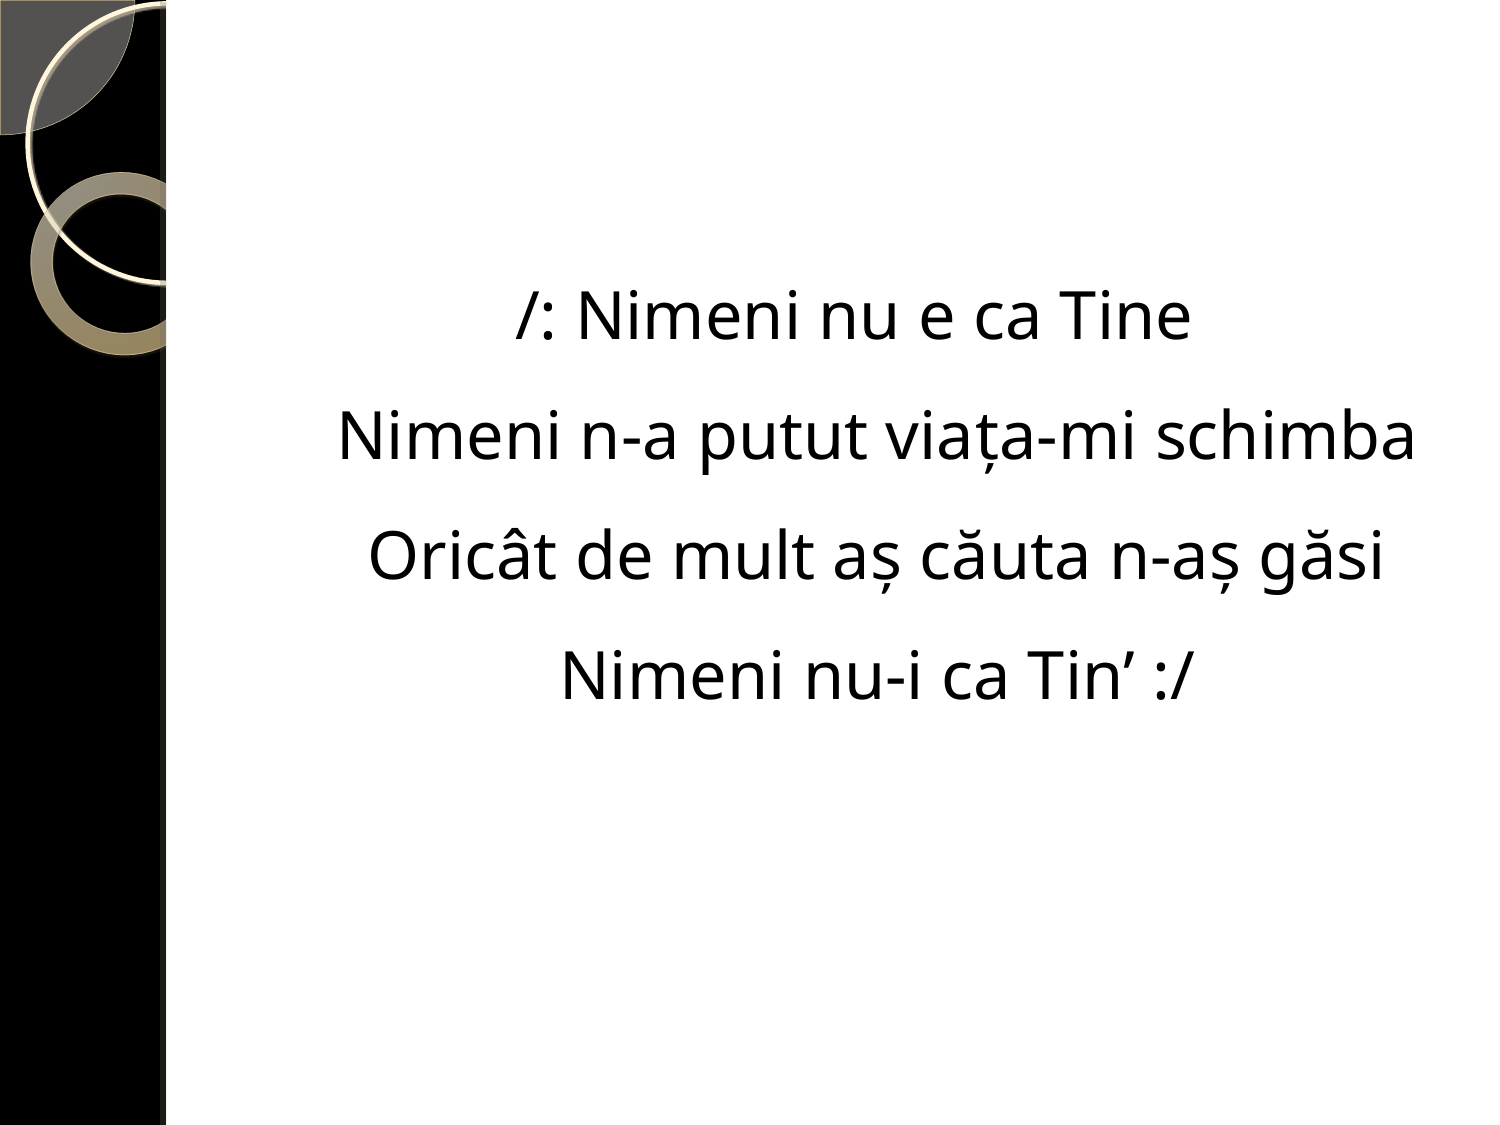

# /: Nimeni nu e ca Tine Nimeni n-a putut viaţa-mi schimba Oricât de mult aş căuta n-aş găsi Nimeni nu-i ca Tin’ :/